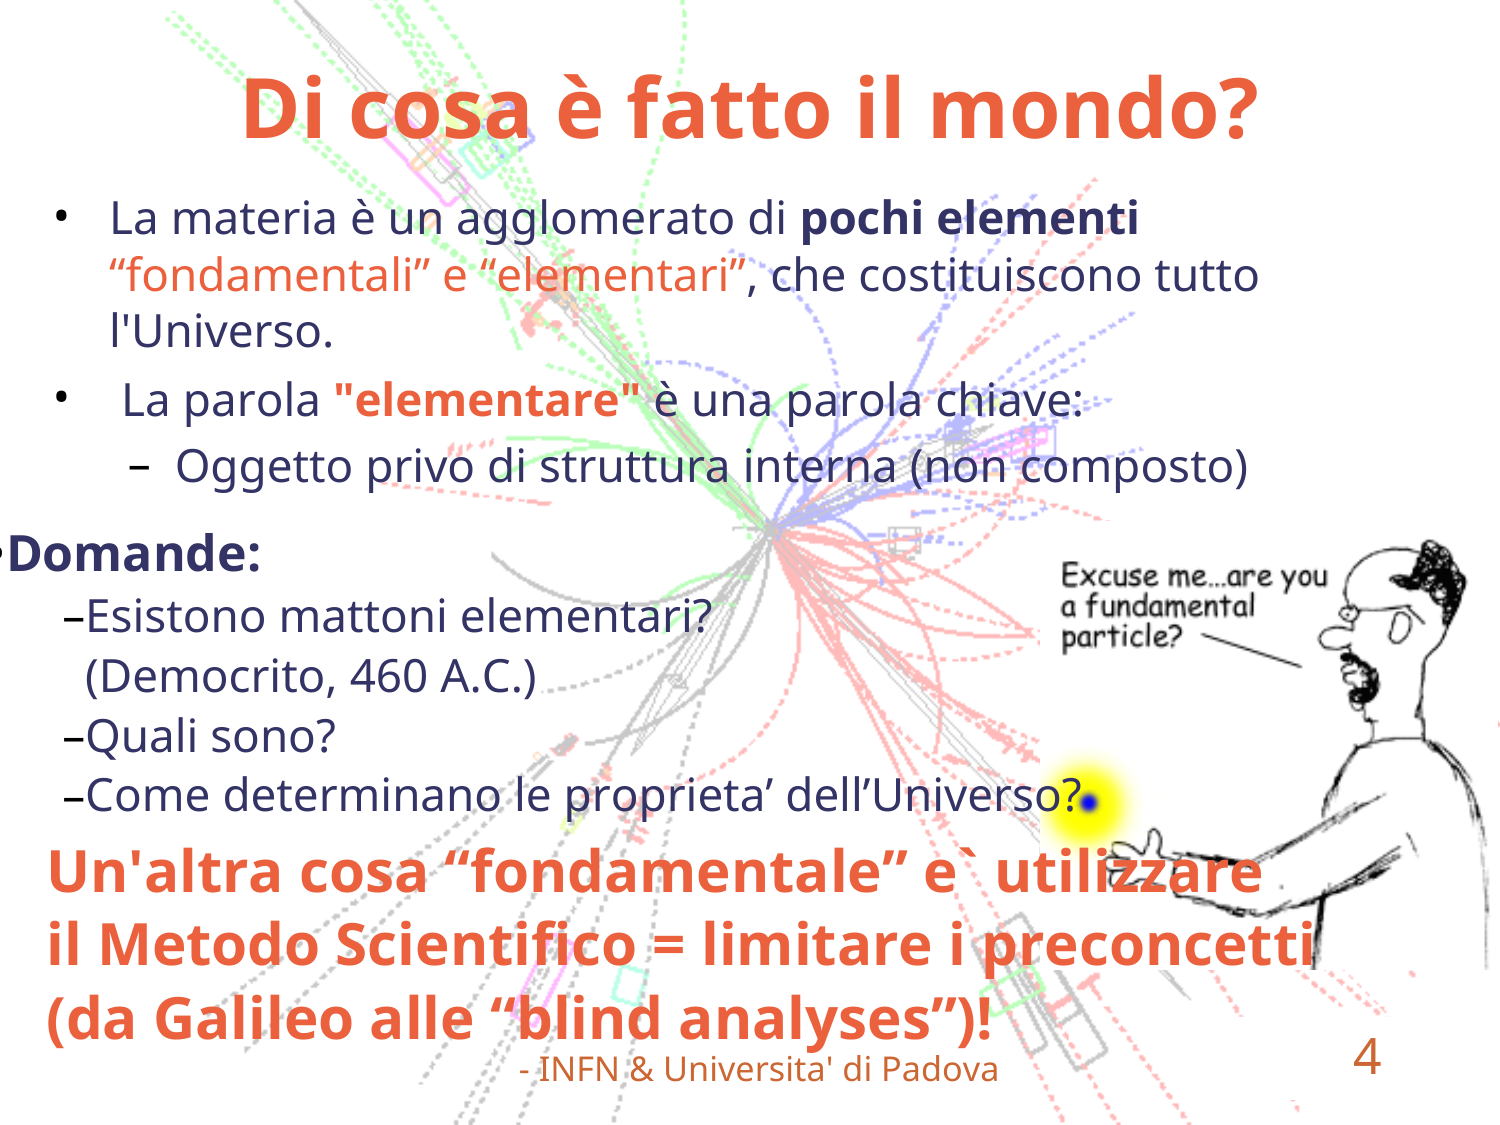

# Di cosa è fatto il mondo?
La materia è un agglomerato di pochi elementi “fondamentali” e “elementari”, che costituiscono tutto l'Universo.
 La parola "elementare" è una parola chiave:
Oggetto privo di struttura interna (non composto)
Domande:
Esistono mattoni elementari?
(Democrito, 460 A.C.)
Quali sono?
Come determinano le proprieta’ dell’Universo?
Un'altra cosa “fondamentale” e` utilizzare
il Metodo Scientifico = limitare i preconcetti
(da Galileo alle “blind analyses”)!